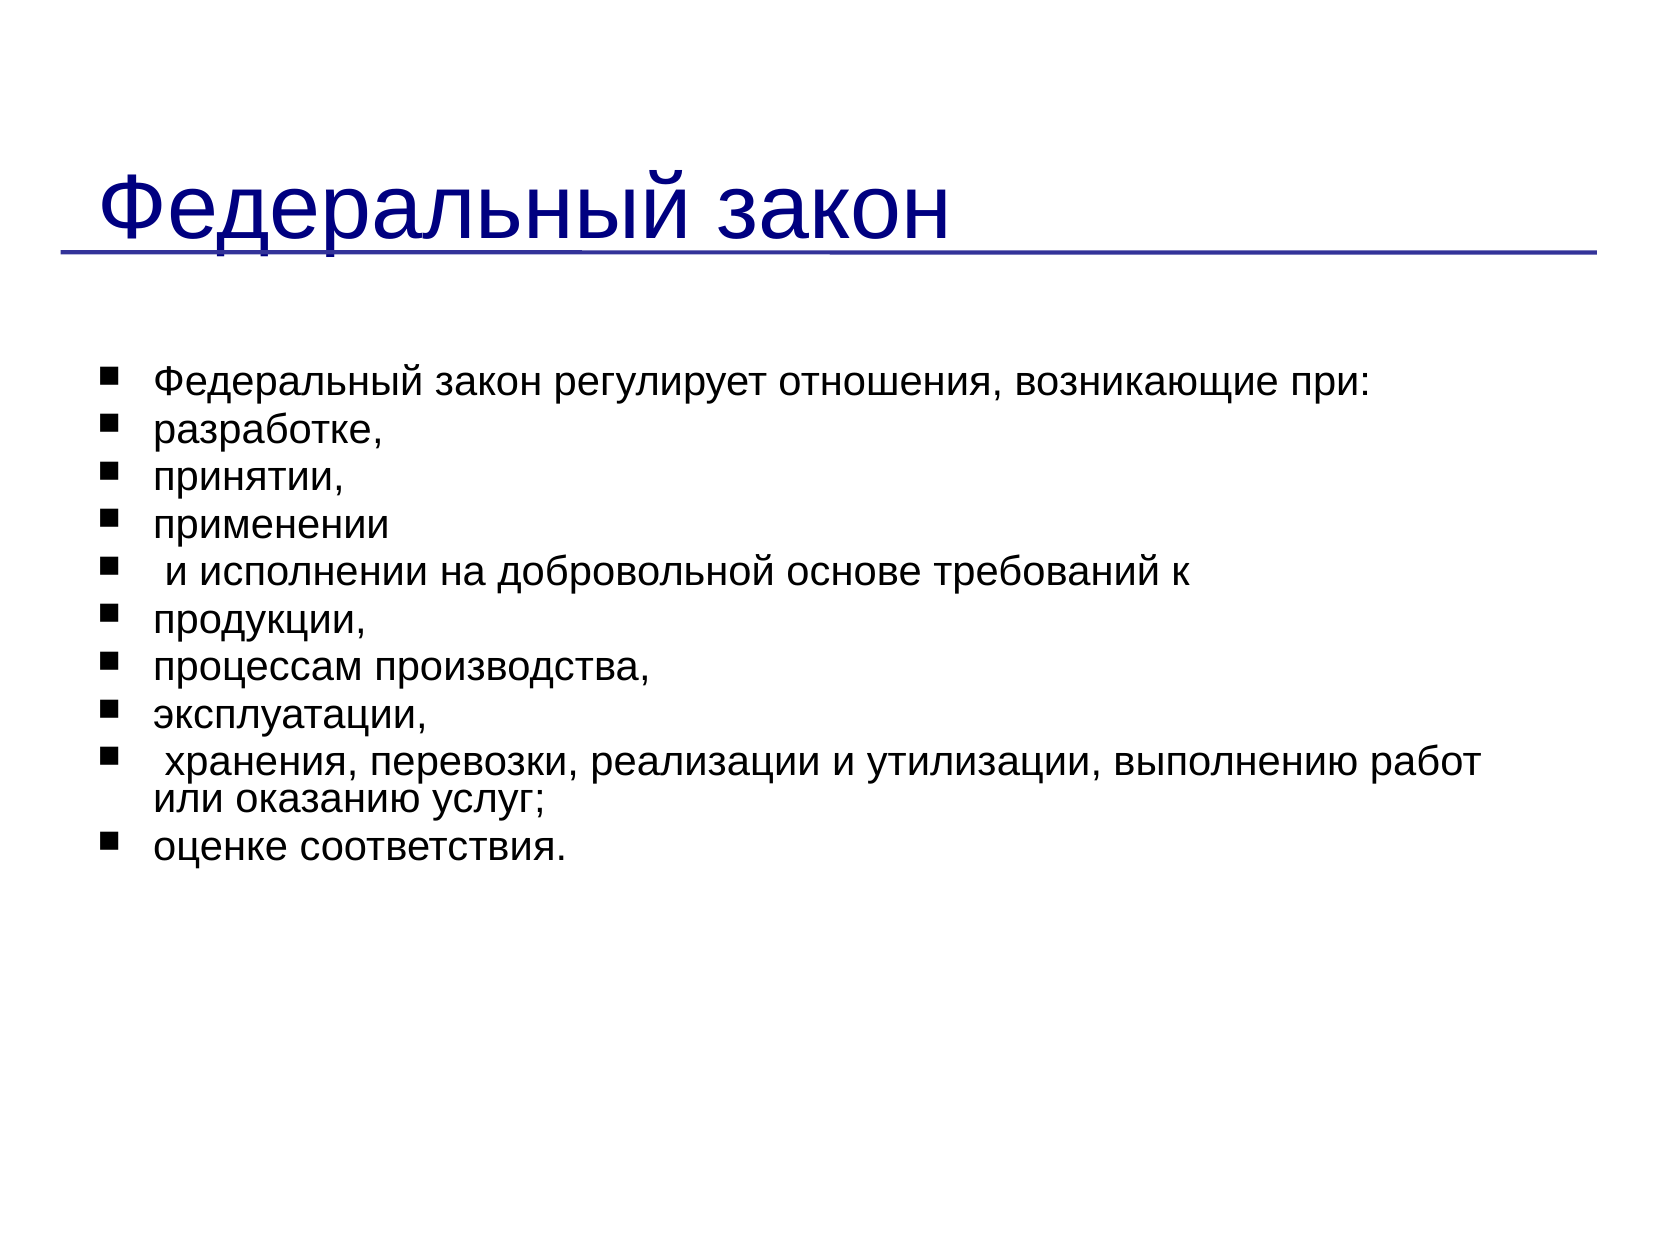

# Федеральный закон
Федеральный закон регулирует отношения, возникающие при:
разработке,
принятии,
применении
 и исполнении на добровольной основе требований к
продукции,
процессам производства,
эксплуатации,
 хранения, перевозки, реализации и утилизации, выполнению работ или оказанию услуг;
оценке соответствия.